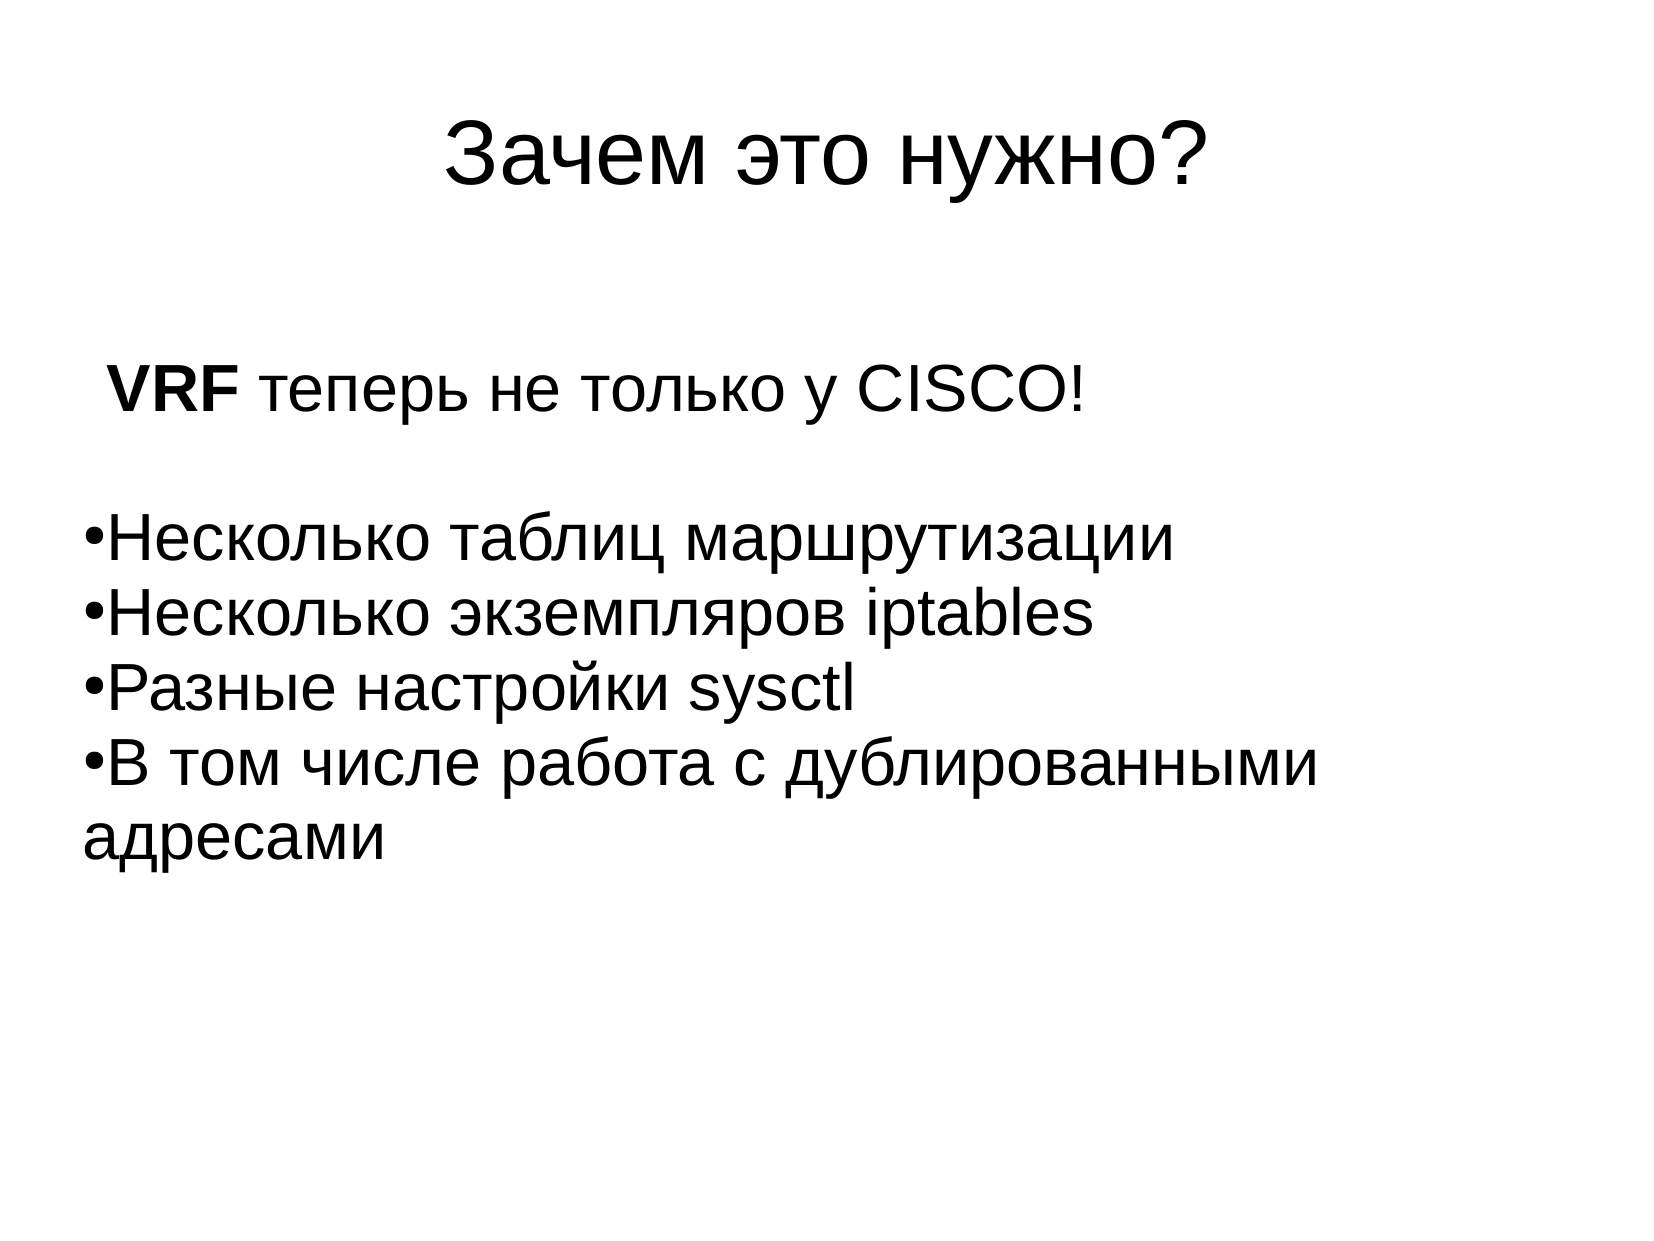

# Зачем это нужно?
VRF теперь не только у CISCO!
Несколько таблиц маршрутизации
Несколько экземпляров iptables
Разные настройки sysctl
В том числе работа с дублированными адресами